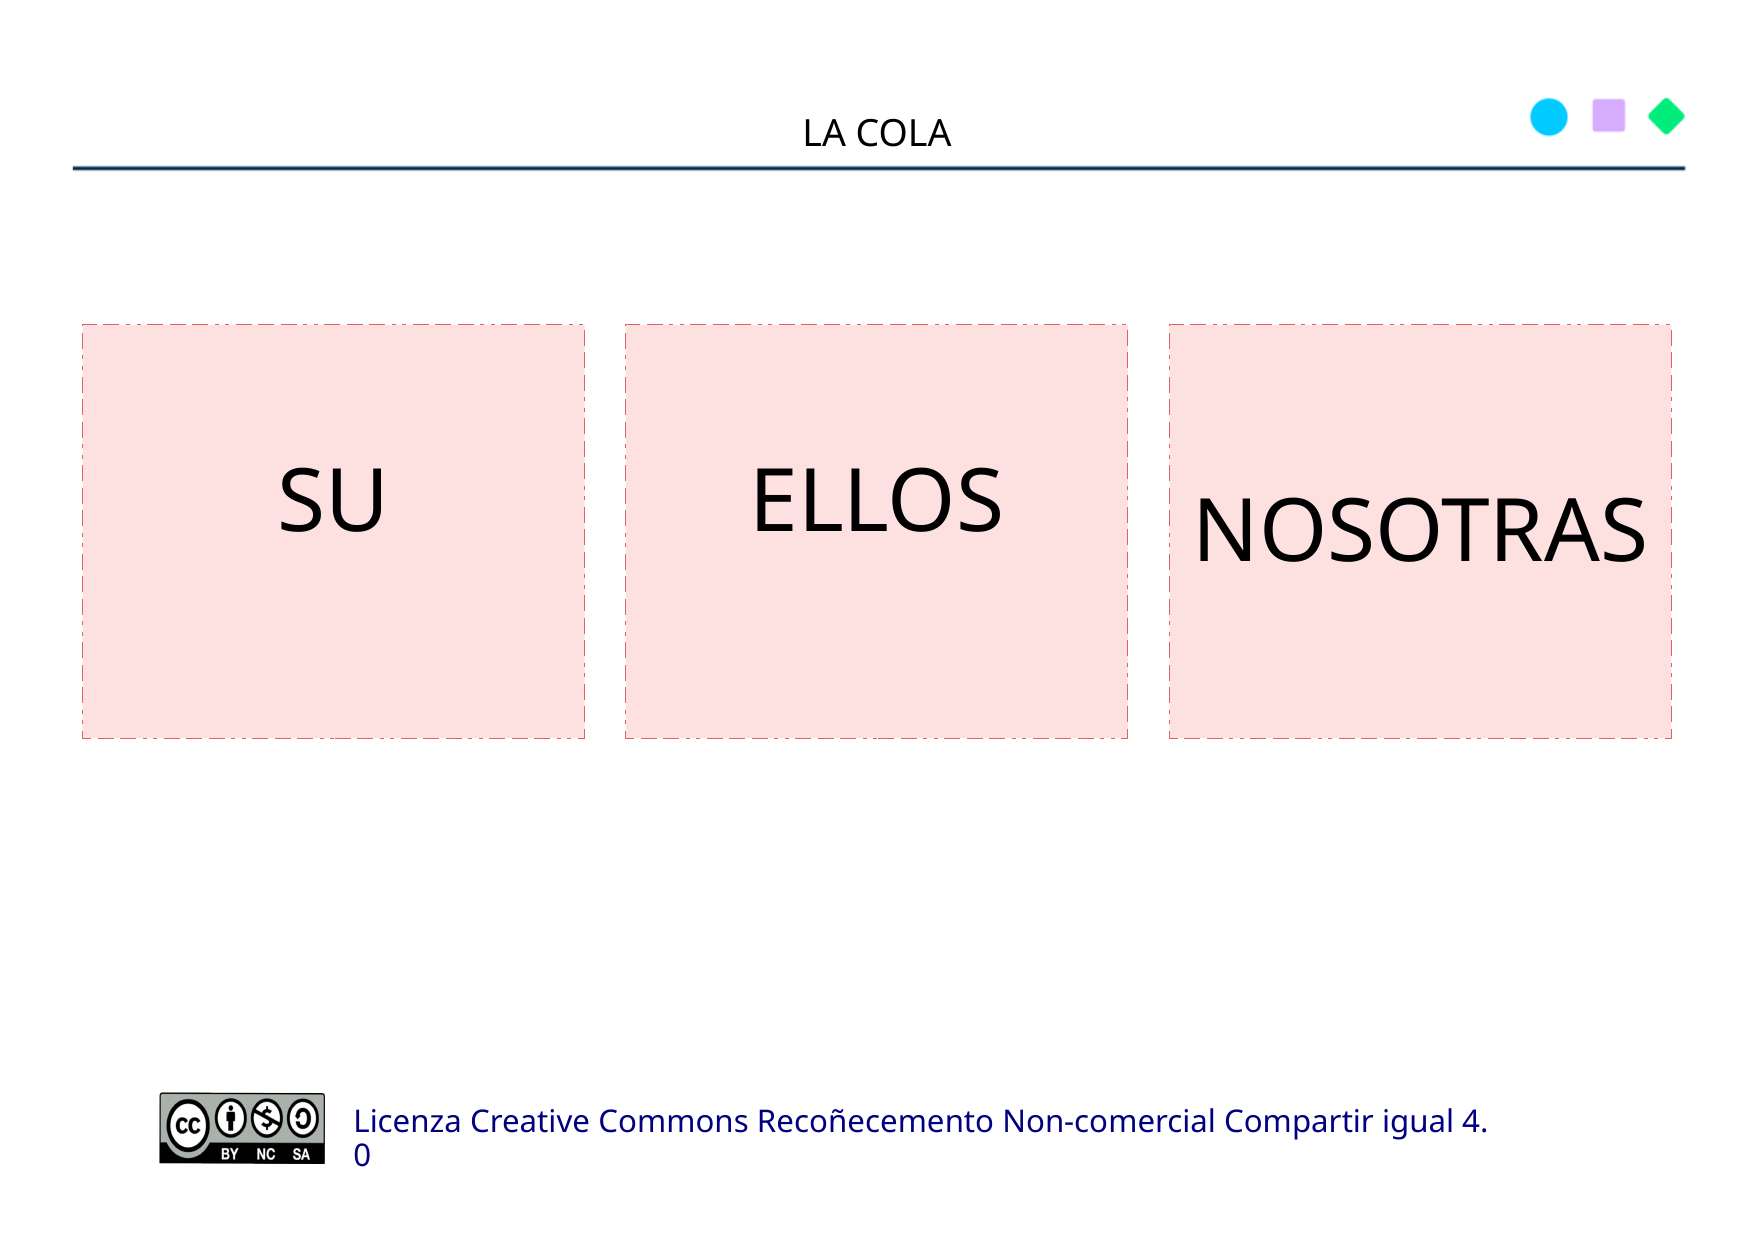

LA COLA
SU
ELLOS
NOSOTRAS
Licenza Creative Commons Recoñecemento Non-comercial Compartir igual 4.0